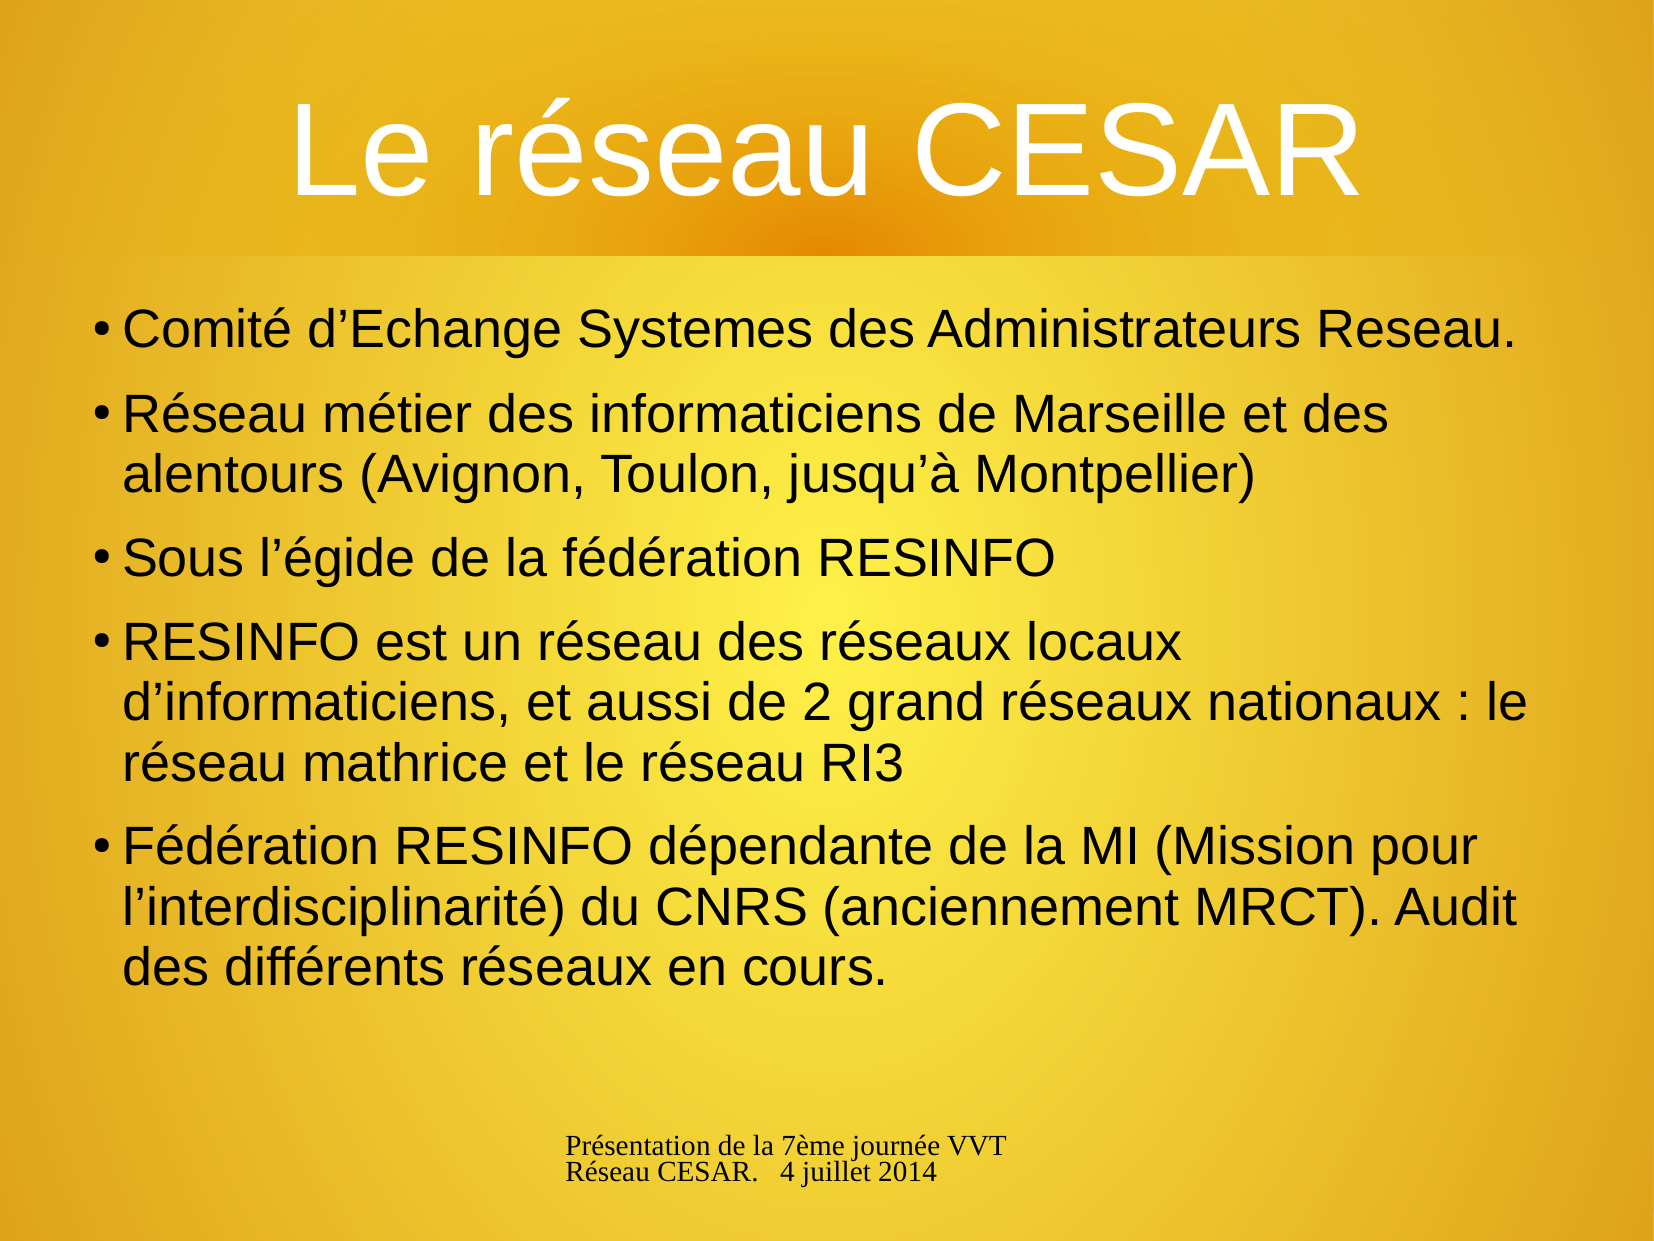

# Le réseau CESAR
Comité d’Echange Systemes des Administrateurs Reseau.
Réseau métier des informaticiens de Marseille et des alentours (Avignon, Toulon, jusqu’à Montpellier)
Sous l’égide de la fédération RESINFO
RESINFO est un réseau des réseaux locaux d’informaticiens, et aussi de 2 grand réseaux nationaux : le réseau mathrice et le réseau RI3
Fédération RESINFO dépendante de la MI (Mission pour l’interdisciplinarité) du CNRS (anciennement MRCT). Audit des différents réseaux en cours.
Présentation de la 7ème journée VVT Réseau CESAR. 4 juillet 2014